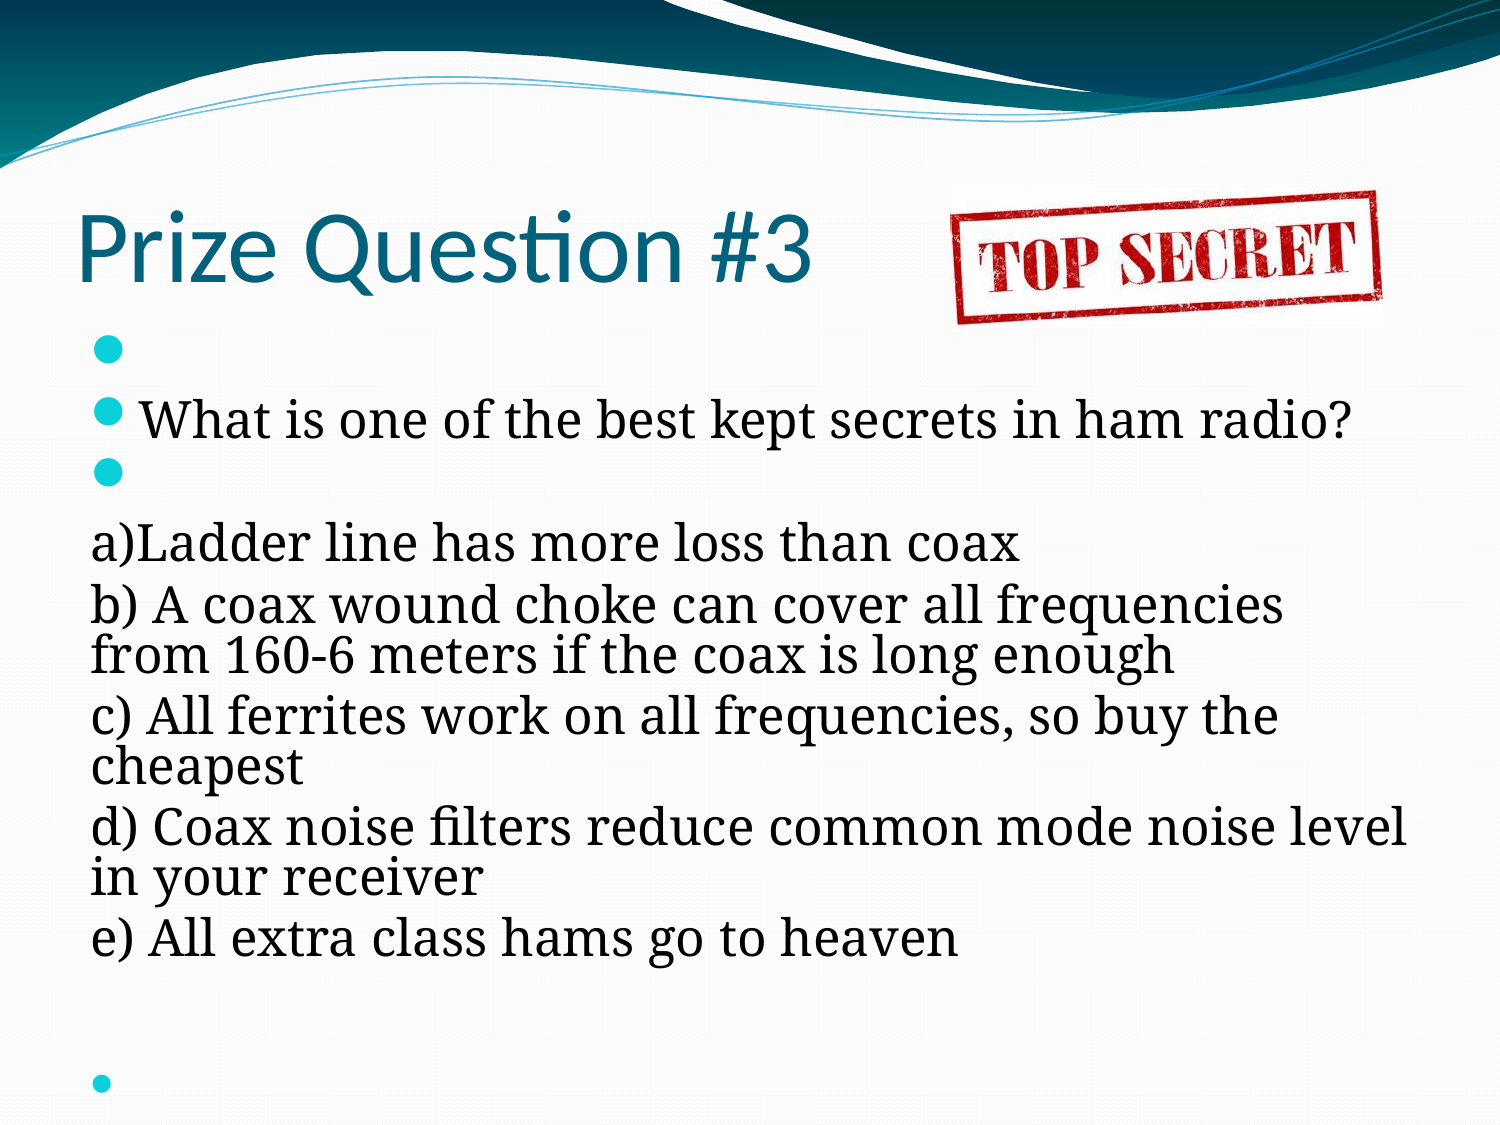

# Prize Question #3
What is one of the best kept secrets in ham radio?
a)Ladder line has more loss than coax
b) A coax wound choke can cover all frequencies from 160-6 meters if the coax is long enough
c) All ferrites work on all frequencies, so buy the cheapest
d) Coax noise filters reduce common mode noise level in your receiver
e) All extra class hams go to heaven